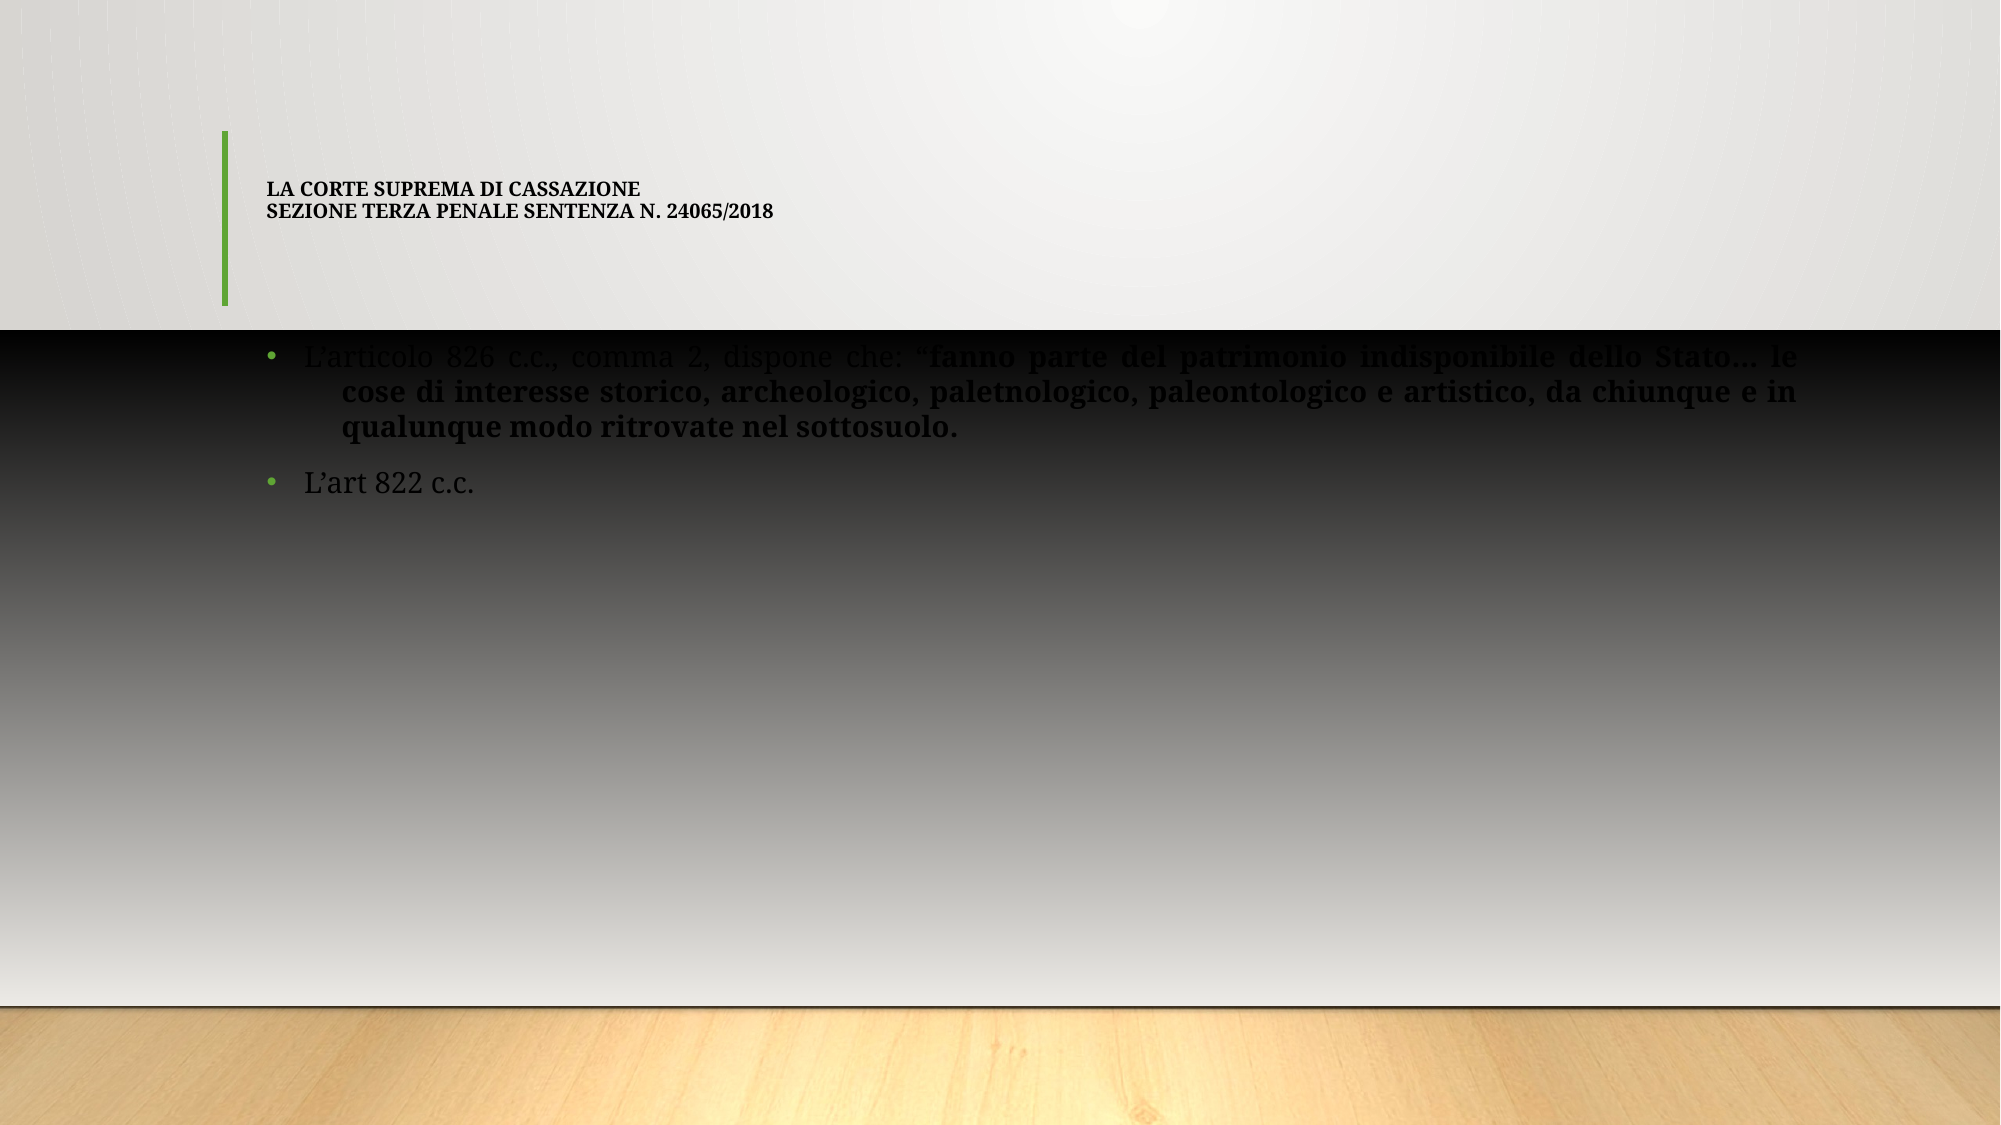

# LA CORTE SUPREMA DI CASSAZIONE SEZIONE TERZA PENALE SENTENZA N. 24065/2018
L’articolo 826 c.c., comma 2, dispone che: “fanno parte del patrimonio indisponibile dello Stato… le cose di interesse storico, archeologico, paletnologico, paleontologico e artistico, da chiunque e in qualunque modo ritrovate nel sottosuolo.
L’art 822 c.c.